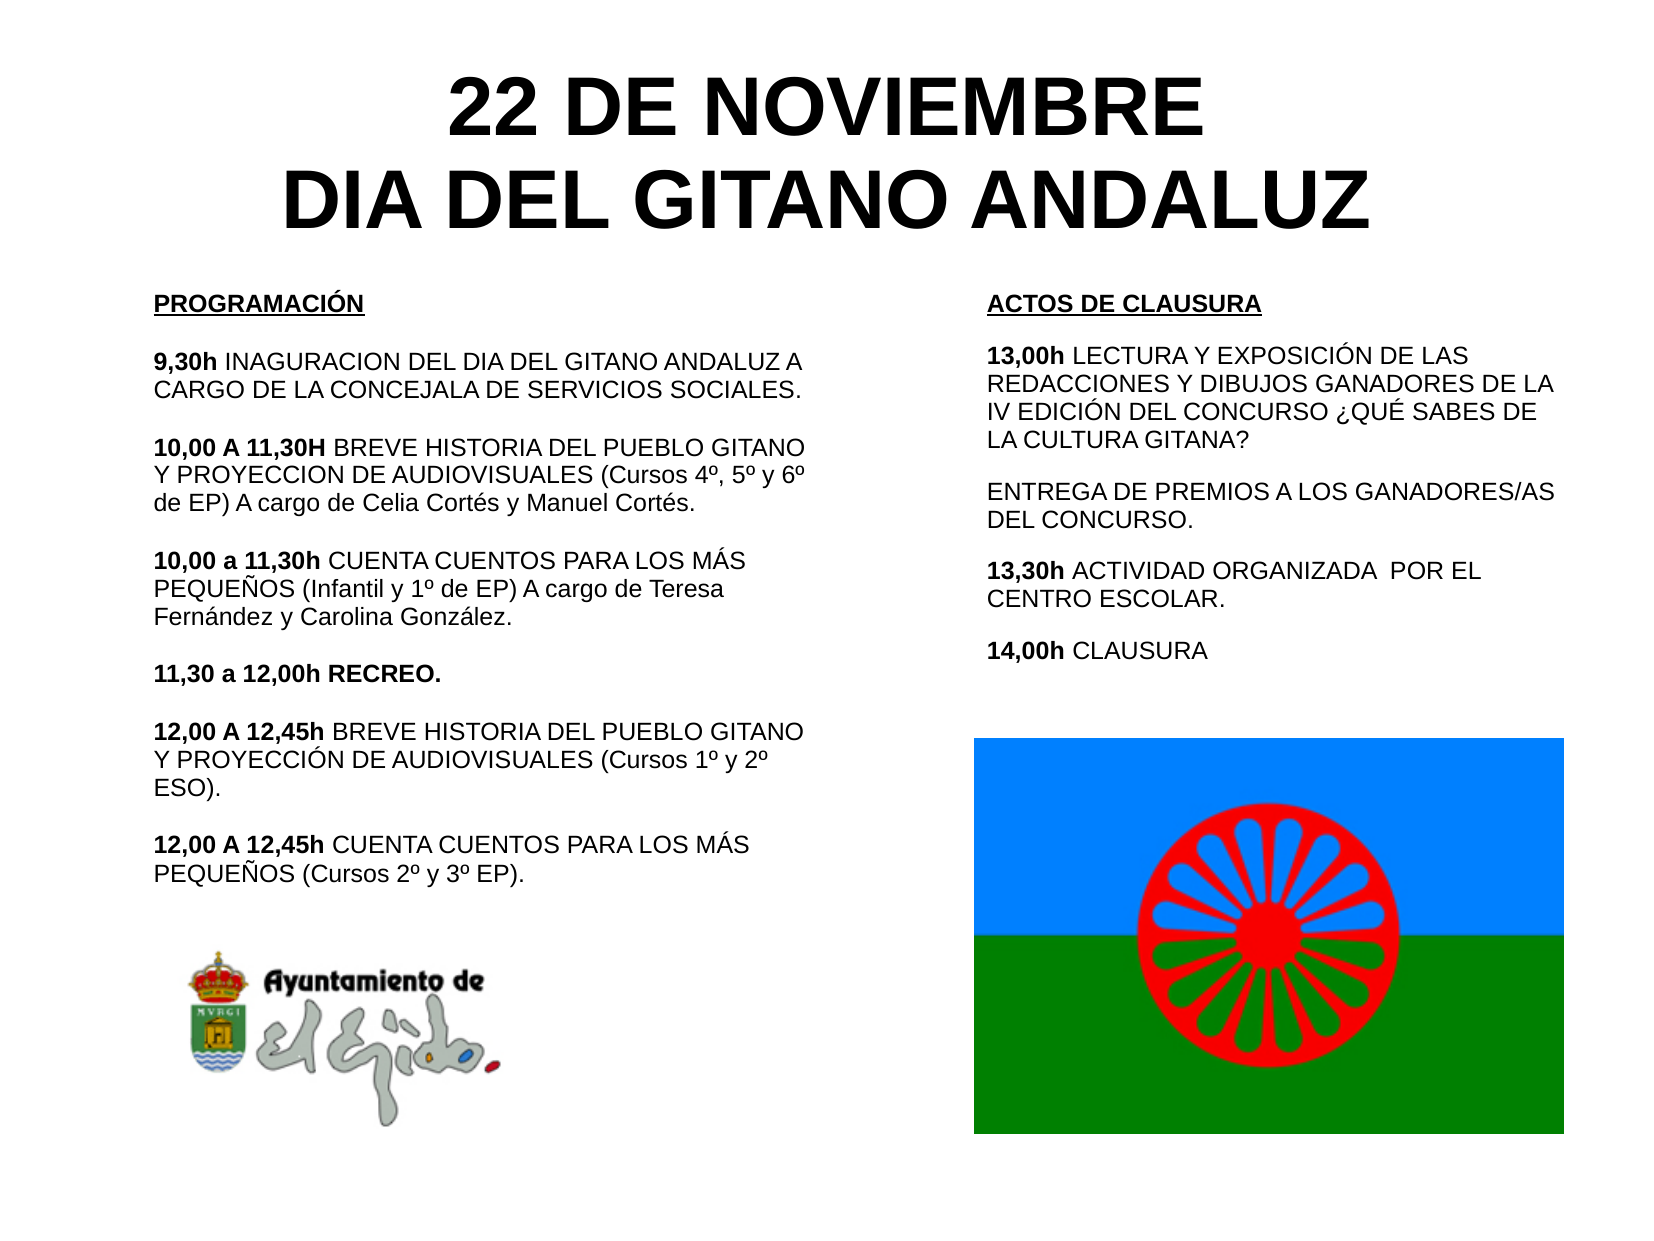

# 22 DE NOVIEMBRE DIA DEL GITANO ANDALUZ
PROGRAMACIÓN
9,30h INAGURACION DEL DIA DEL GITANO ANDALUZ A CARGO DE LA CONCEJALA DE SERVICIOS SOCIALES.
10,00 A 11,30H BREVE HISTORIA DEL PUEBLO GITANO Y PROYECCION DE AUDIOVISUALES (Cursos 4º, 5º y 6º de EP) A cargo de Celia Cortés y Manuel Cortés.
10,00 a 11,30h CUENTA CUENTOS PARA LOS MÁS PEQUEÑOS (Infantil y 1º de EP) A cargo de Teresa Fernández y Carolina González.
11,30 a 12,00h RECREO.
12,00 A 12,45h BREVE HISTORIA DEL PUEBLO GITANO Y PROYECCIÓN DE AUDIOVISUALES (Cursos 1º y 2º ESO).
12,00 A 12,45h CUENTA CUENTOS PARA LOS MÁS PEQUEÑOS (Cursos 2º y 3º EP).
ACTOS DE CLAUSURA
13,00h LECTURA Y EXPOSICIÓN DE LAS REDACCIONES Y DIBUJOS GANADORES DE LA IV EDICIÓN DEL CONCURSO ¿QUÉ SABES DE LA CULTURA GITANA?
ENTREGA DE PREMIOS A LOS GANADORES/AS DEL CONCURSO.
13,30h ACTIVIDAD ORGANIZADA POR EL CENTRO ESCOLAR.
14,00h CLAUSURA